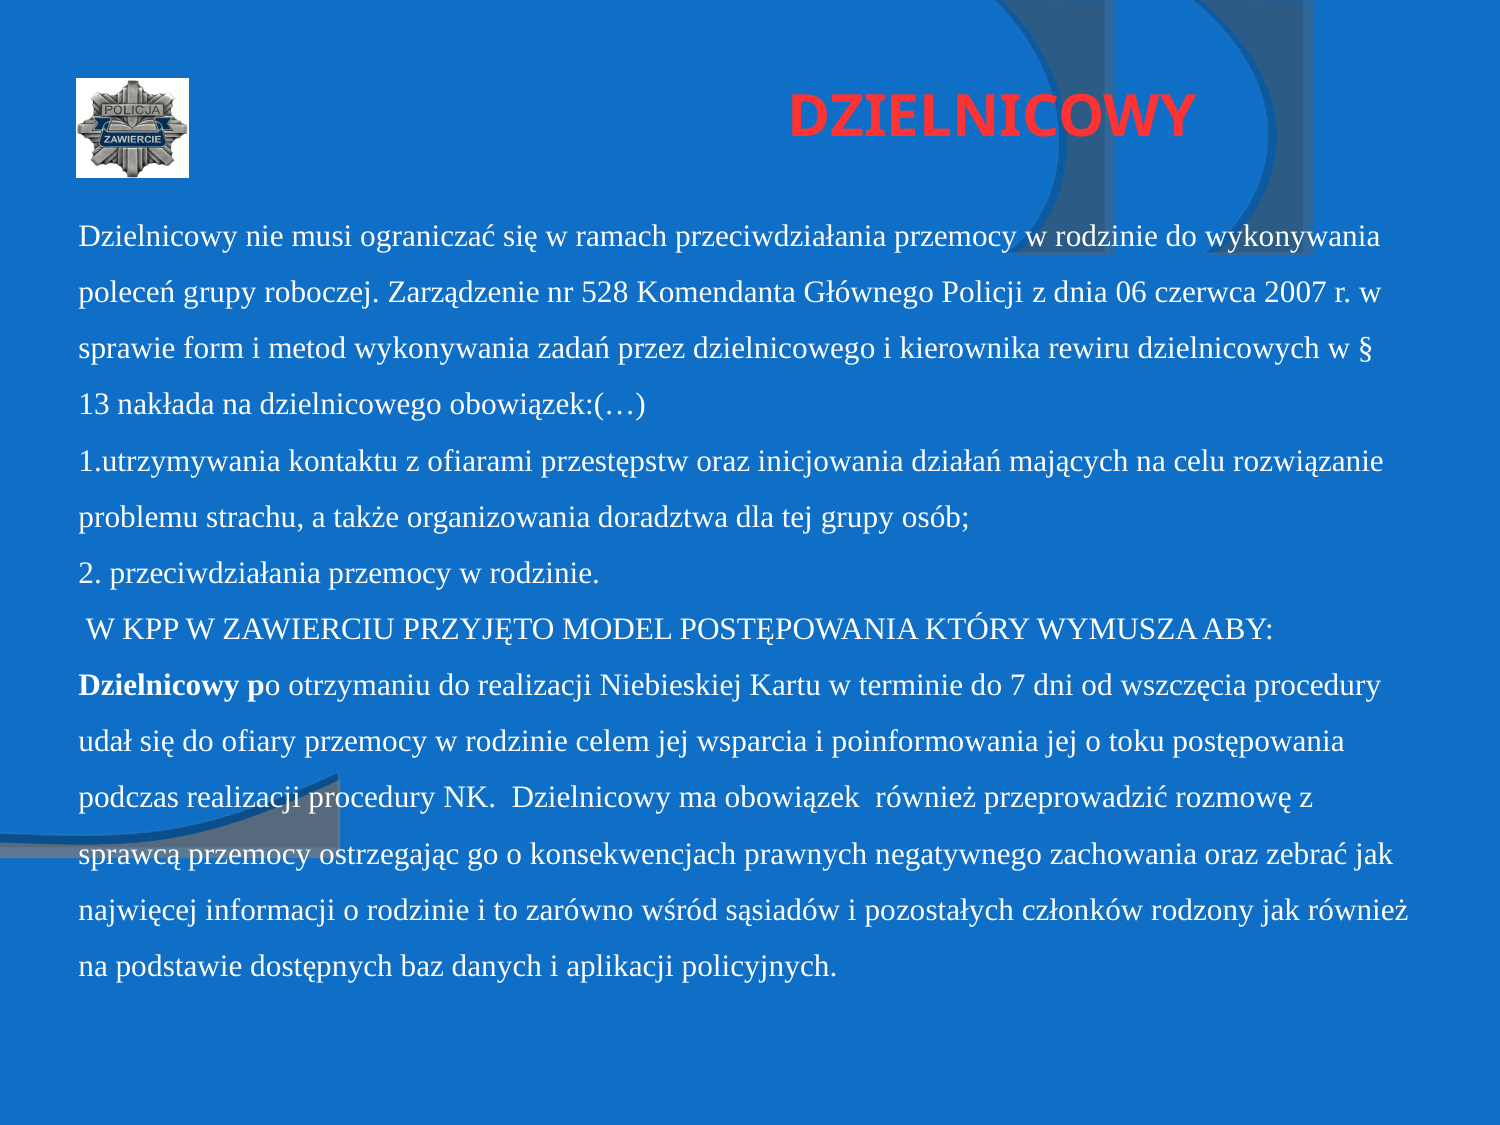

DZIELNICOWY
# Dzielnicowy nie musi ograniczać się w ramach przeciwdziałania przemocy w rodzinie do wykonywania poleceń grupy roboczej. Zarządzenie nr 528 Komendanta Głównego Policji z dnia 06 czerwca 2007 r. w sprawie form i metod wykonywania zadań przez dzielnicowego i kierownika rewiru dzielnicowych w § 13 nakłada na dzielnicowego obowiązek:(…) 1.utrzymywania kontaktu z ofiarami przestępstw oraz inicjowania działań mających na celu rozwiązanie problemu strachu, a także organizowania doradztwa dla tej grupy osób; 2. przeciwdziałania przemocy w rodzinie. W KPP W ZAWIERCIU PRZYJĘTO MODEL POSTĘPOWANIA KTÓRY WYMUSZA ABY: Dzielnicowy po otrzymaniu do realizacji Niebieskiej Kartu w terminie do 7 dni od wszczęcia procedury udał się do ofiary przemocy w rodzinie celem jej wsparcia i poinformowania jej o toku postępowania podczas realizacji procedury NK. Dzielnicowy ma obowiązek również przeprowadzić rozmowę z sprawcą przemocy ostrzegając go o konsekwencjach prawnych negatywnego zachowania oraz zebrać jak najwięcej informacji o rodzinie i to zarówno wśród sąsiadów i pozostałych członków rodzony jak również na podstawie dostępnych baz danych i aplikacji policyjnych.